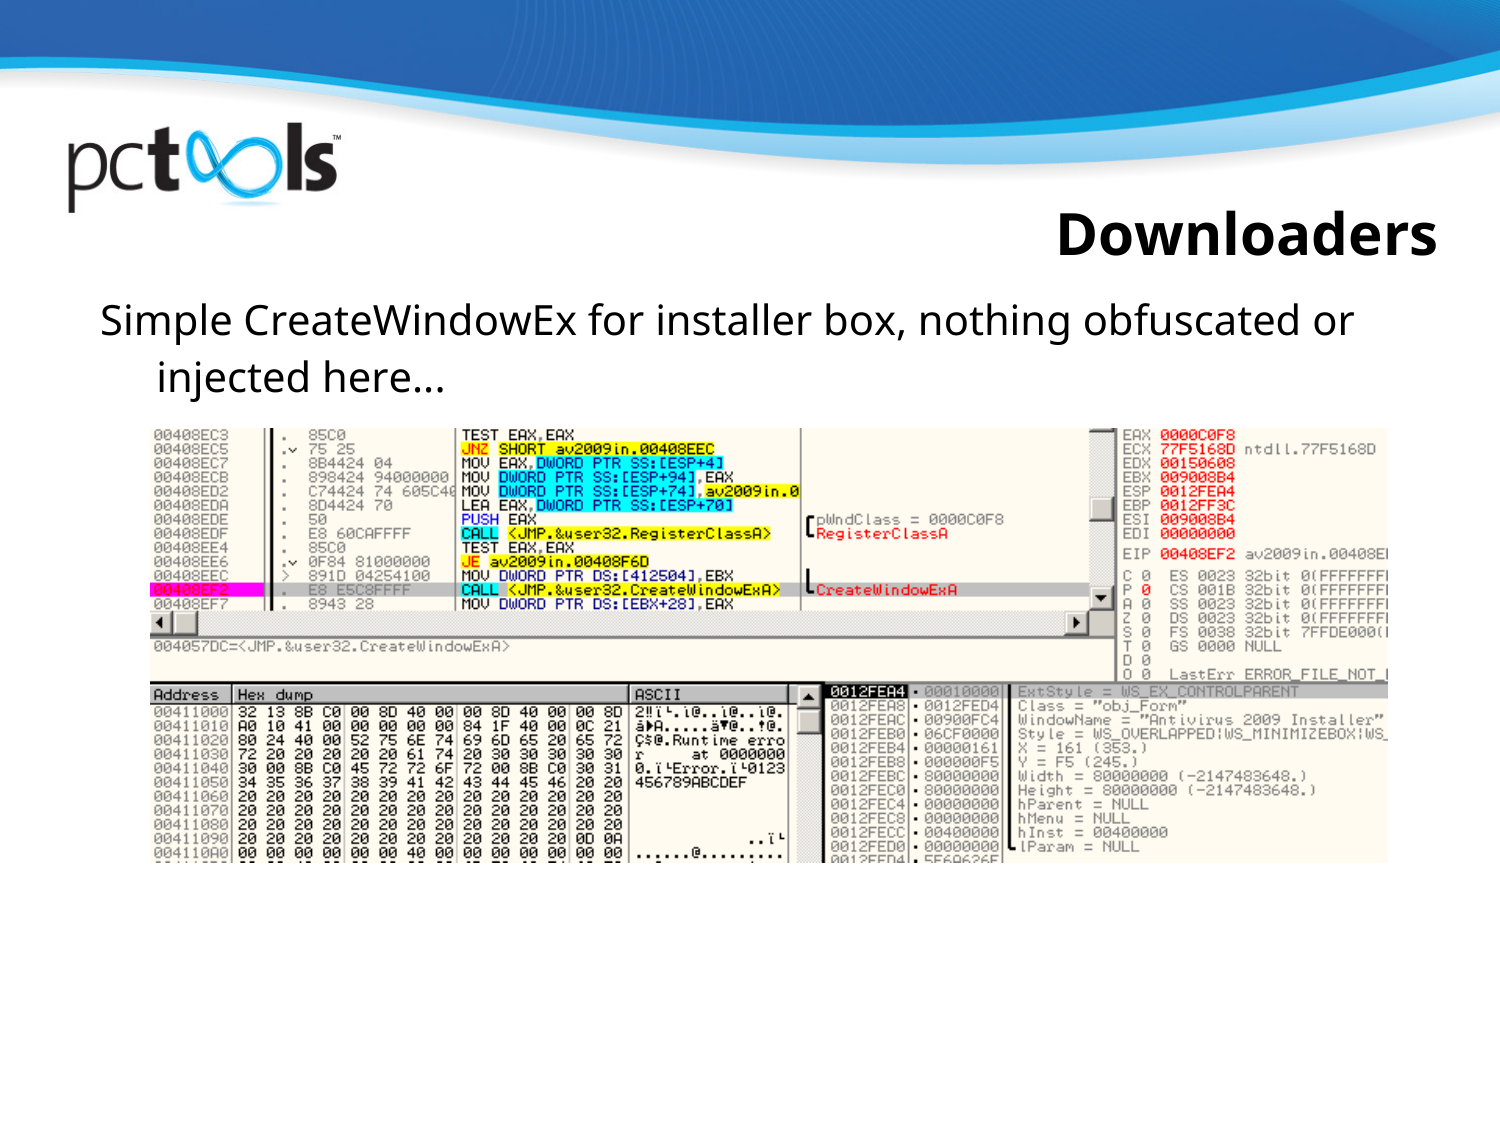

# Downloaders
Simple CreateWindowEx for installer box, nothing obfuscated or injected here...